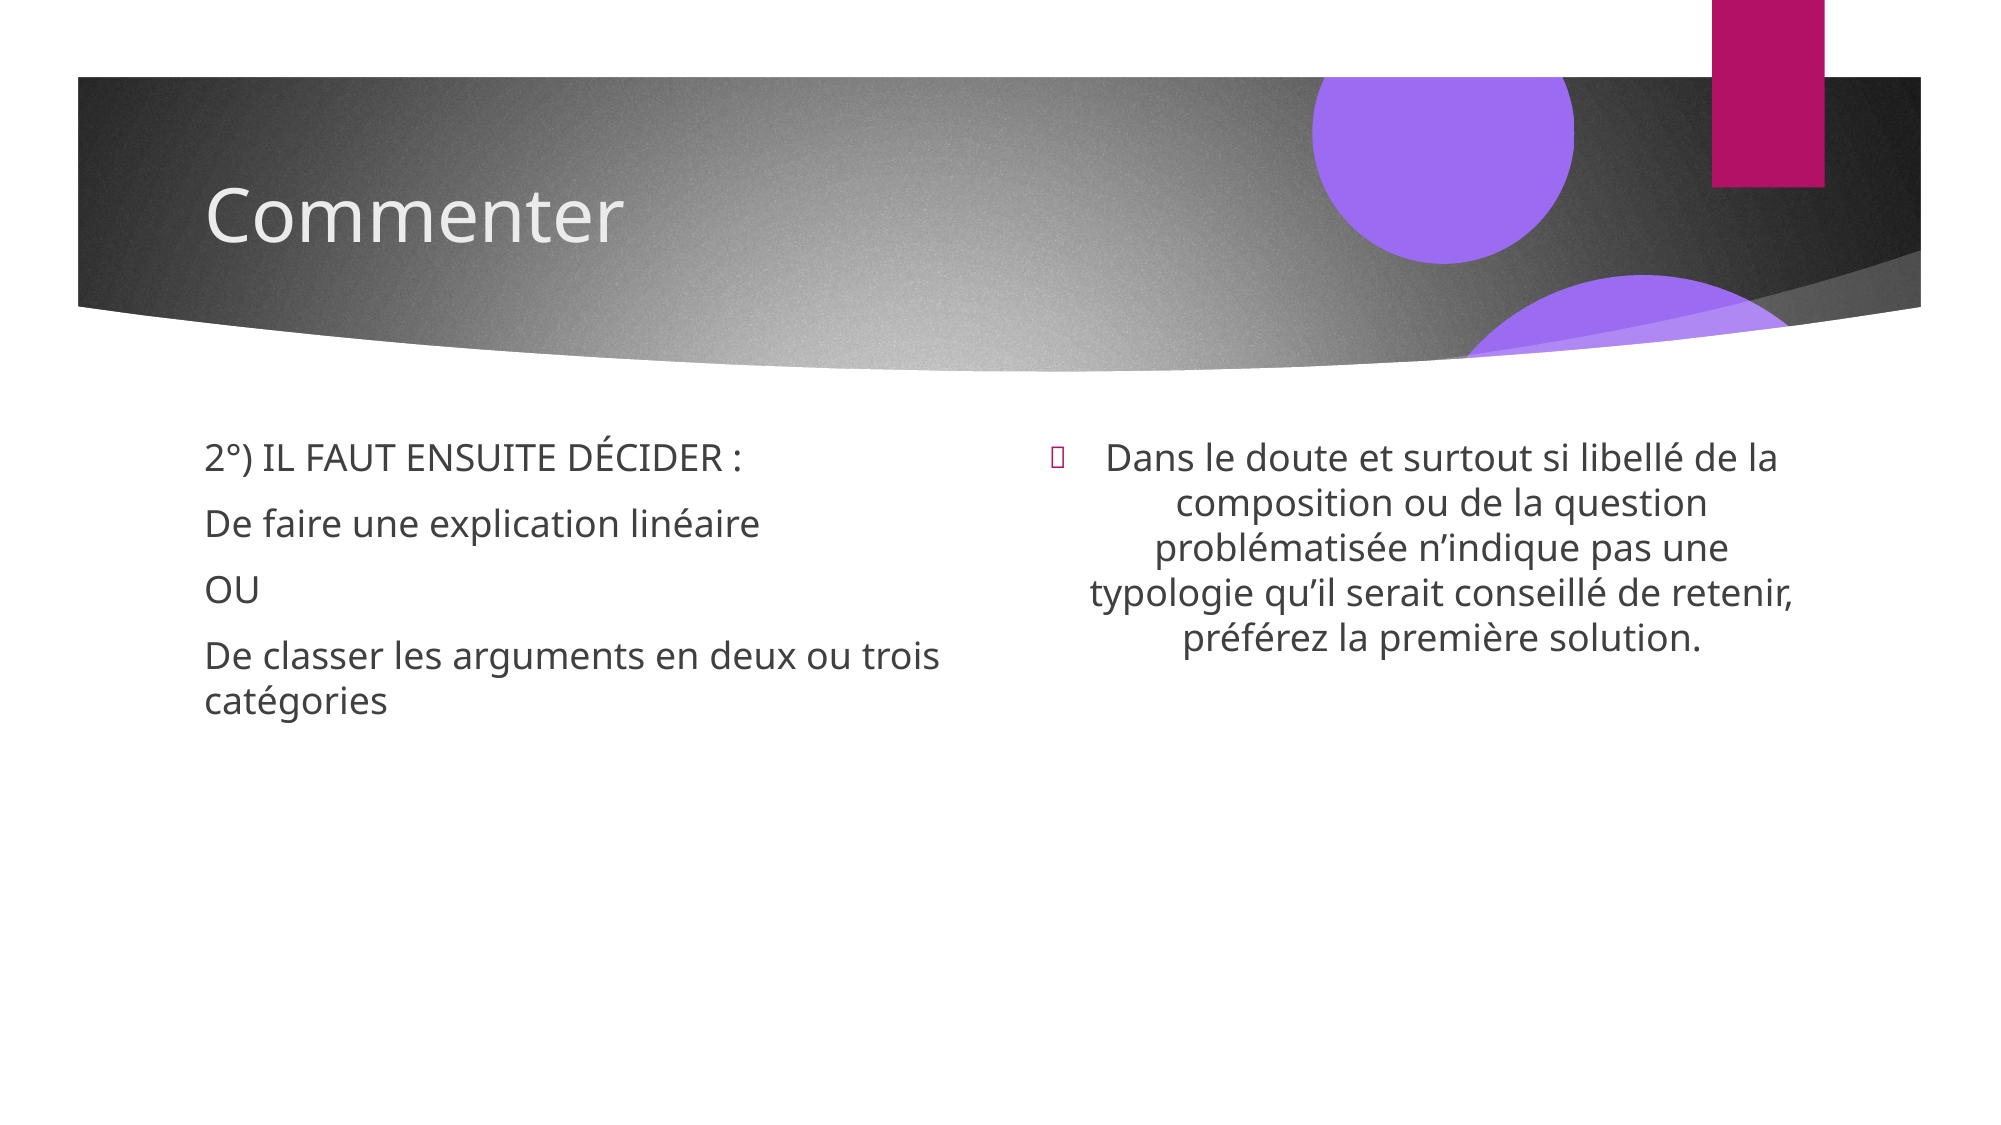

# Commenter
2°) IL FAUT ENSUITE DÉCIDER :
De faire une explication linéaire
OU
De classer les arguments en deux ou trois catégories
Dans le doute et surtout si libellé de la composition ou de la question problématisée n’indique pas une typologie qu’il serait conseillé de retenir, préférez la première solution.